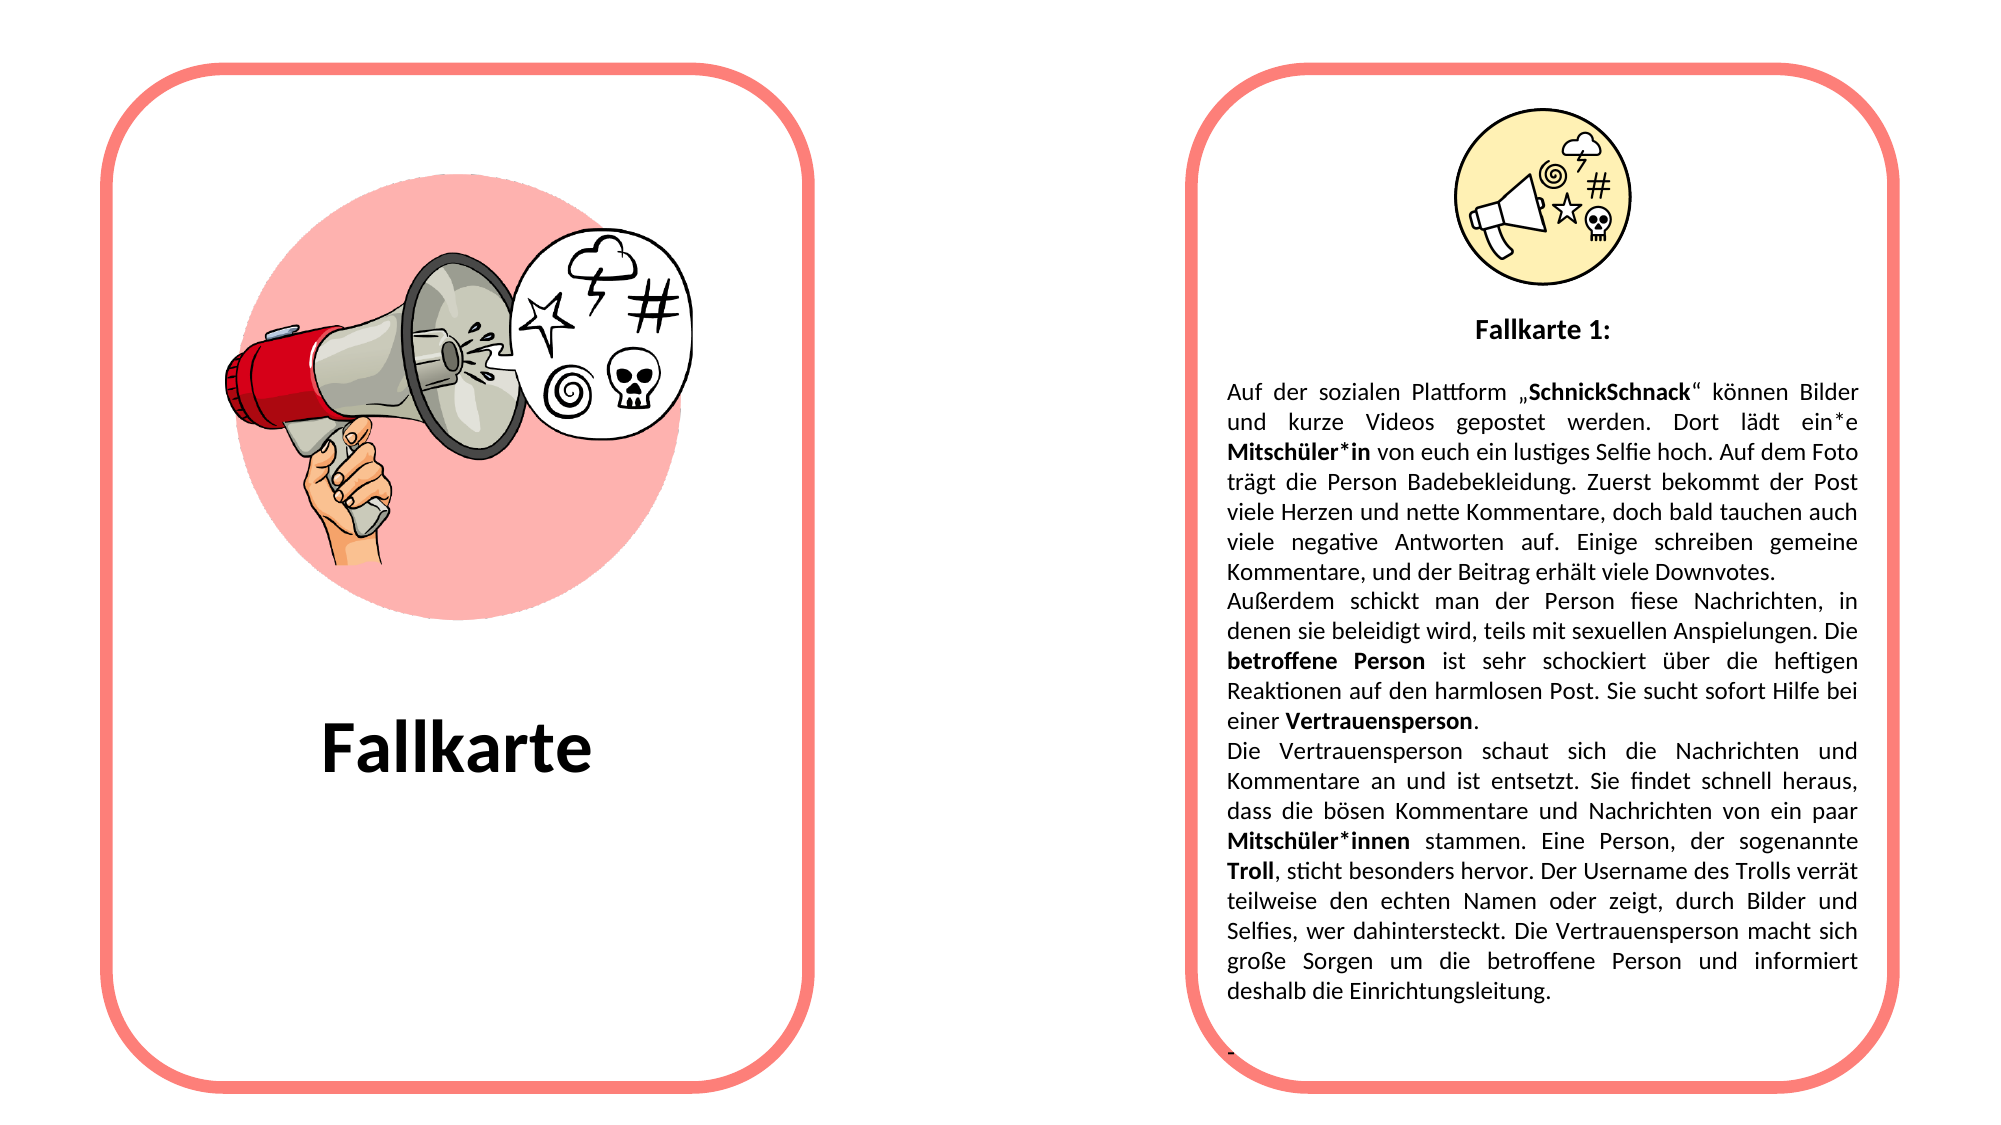

Fallkarte 1:
Auf der sozialen Plattform „SchnickSchnack“ können Bilder und kurze Videos gepostet werden. Dort lädt ein*e Mitschüler*in von euch ein lustiges Selfie hoch. Auf dem Foto trägt die Person Badebekleidung. Zuerst bekommt der Post viele Herzen und nette Kommentare, doch bald tauchen auch viele negative Antworten auf. Einige schreiben gemeine Kommentare, und der Beitrag erhält viele Downvotes.
Außerdem schickt man der Person fiese Nachrichten, in denen sie beleidigt wird, teils mit sexuellen Anspielungen. Die betroffene Person ist sehr schockiert über die heftigen Reaktionen auf den harmlosen Post. Sie sucht sofort Hilfe bei einer Vertrauensperson.
Die Vertrauensperson schaut sich die Nachrichten und Kommentare an und ist entsetzt. Sie findet schnell heraus, dass die bösen Kommentare und Nachrichten von ein paar Mitschüler*innen stammen. Eine Person, der sogenannte Troll, sticht besonders hervor. Der Username des Trolls verrät teilweise den echten Namen oder zeigt, durch Bilder und Selfies, wer dahintersteckt. Die Vertrauensperson macht sich große Sorgen um die betroffene Person und informiert deshalb die Einrichtungsleitung.
Fallkarte